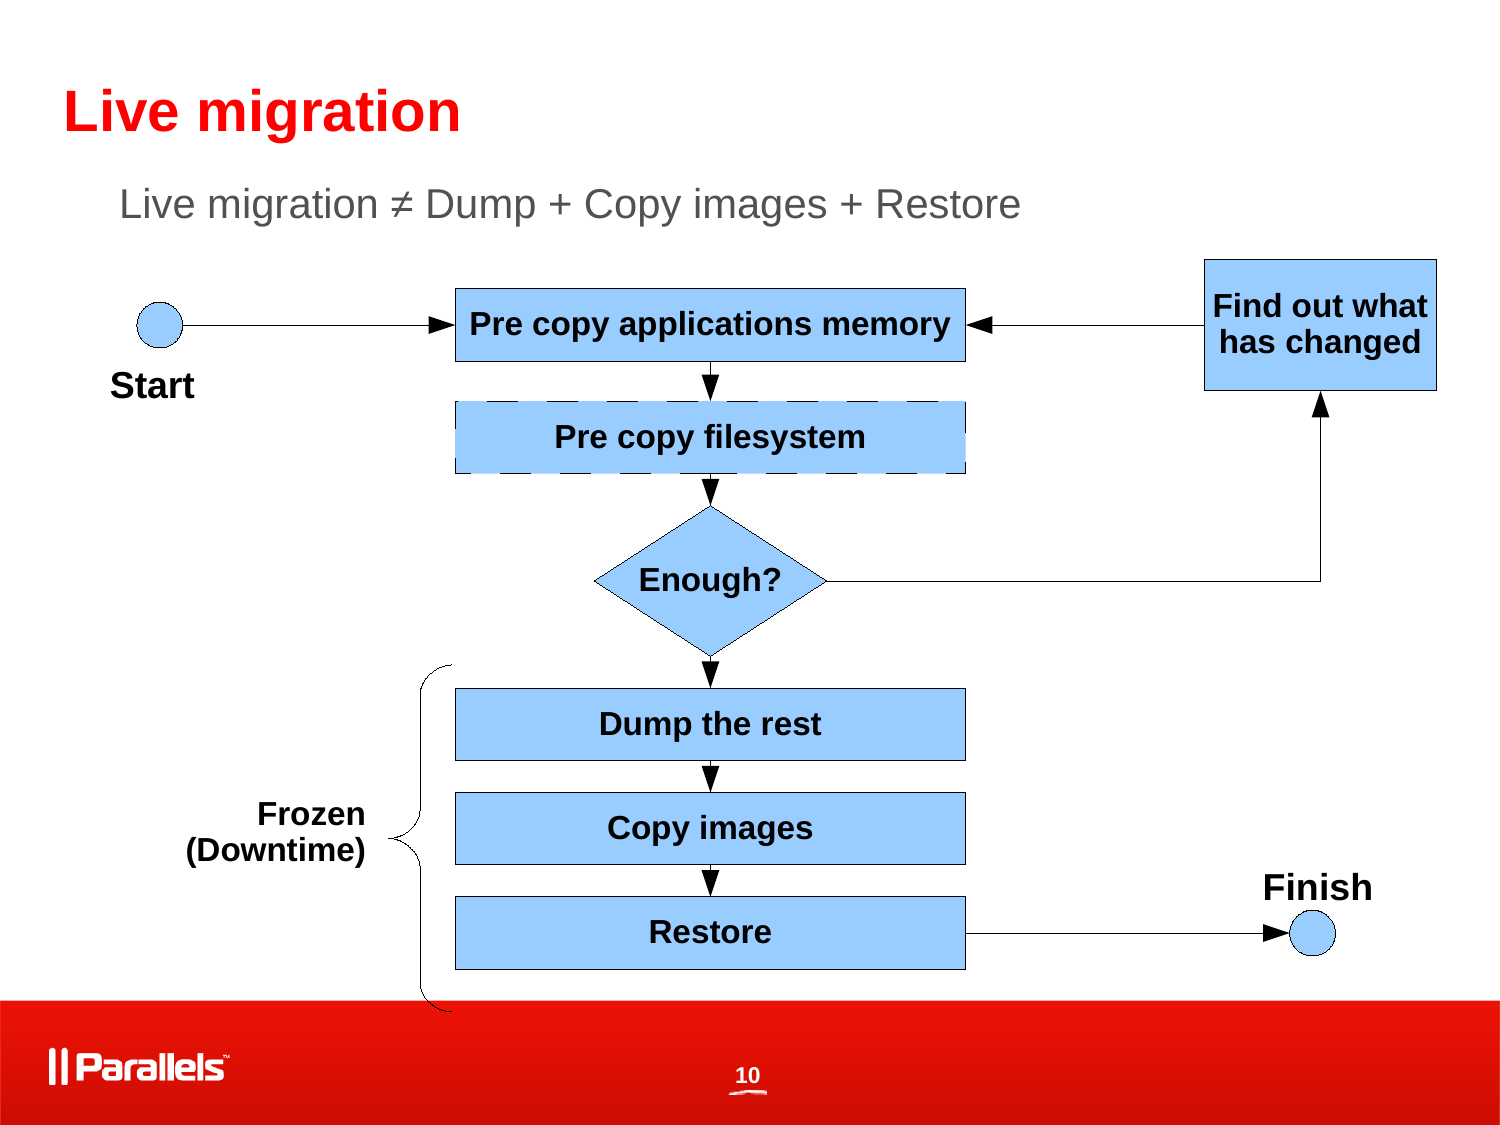

# Live migration
Live migration ≠ Dump + Copy images + Restore
Find out what
has changed
Pre copy applications memory
Start
Pre copy filesystem
Enough?
Dump the rest
No
Frozen
(Downtime)
Copy images
Finish
Restore